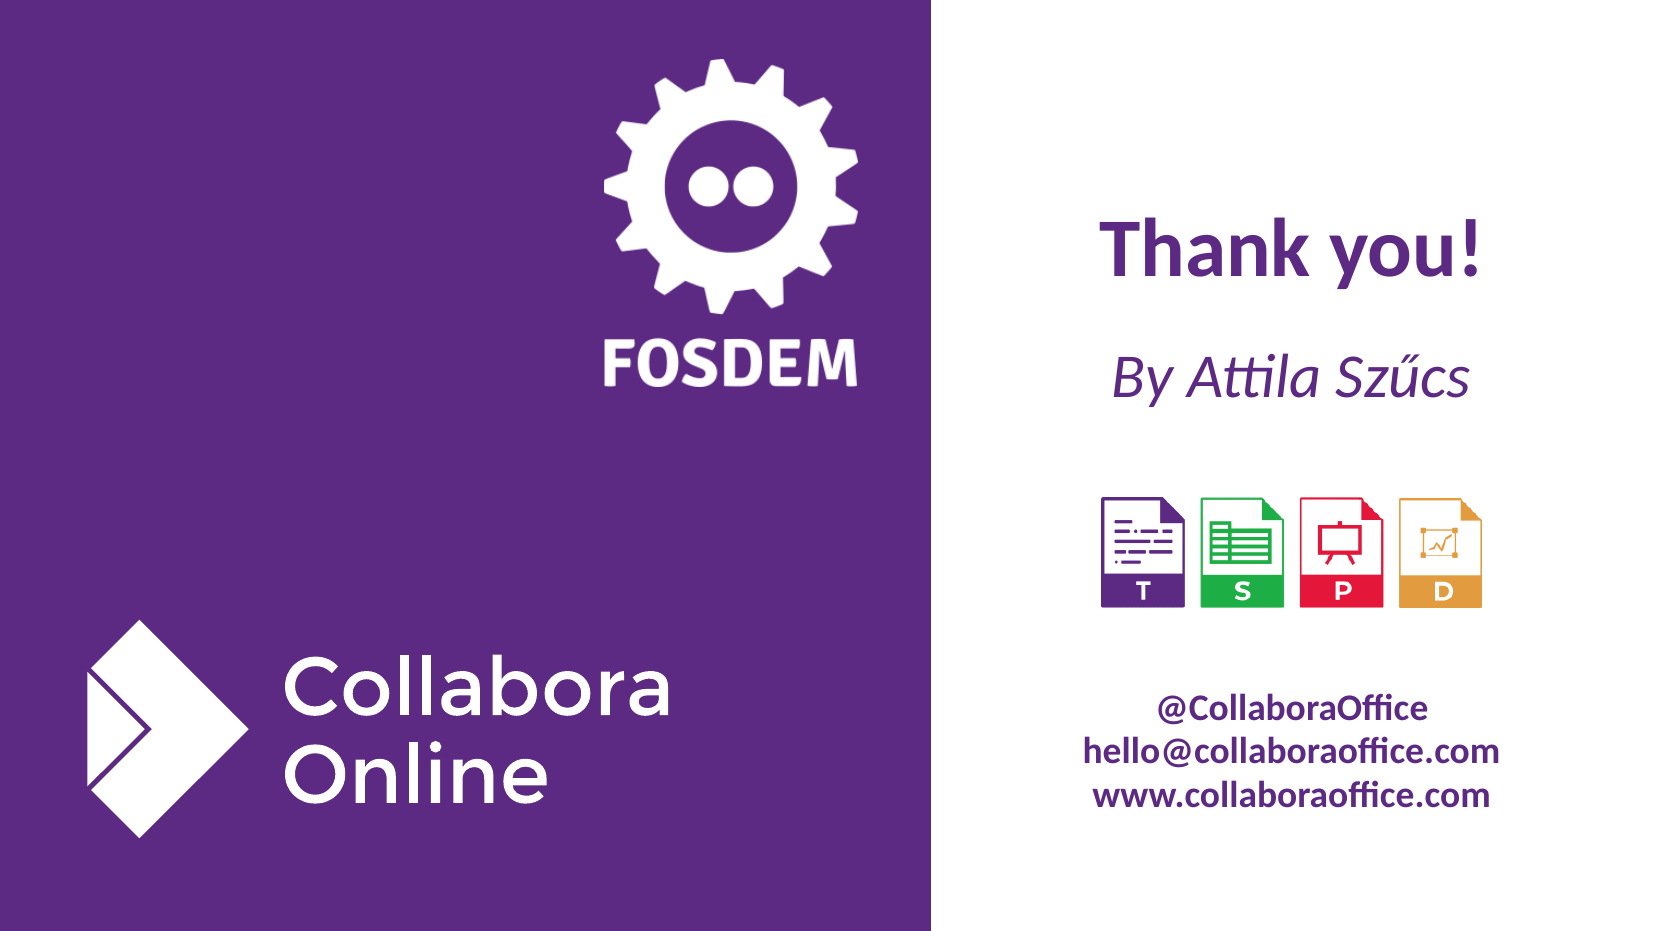

Thank you!
By Attila Szűcs
@CollaboraOffice
hello@collaboraoffice.com
www.collaboraoffice.com